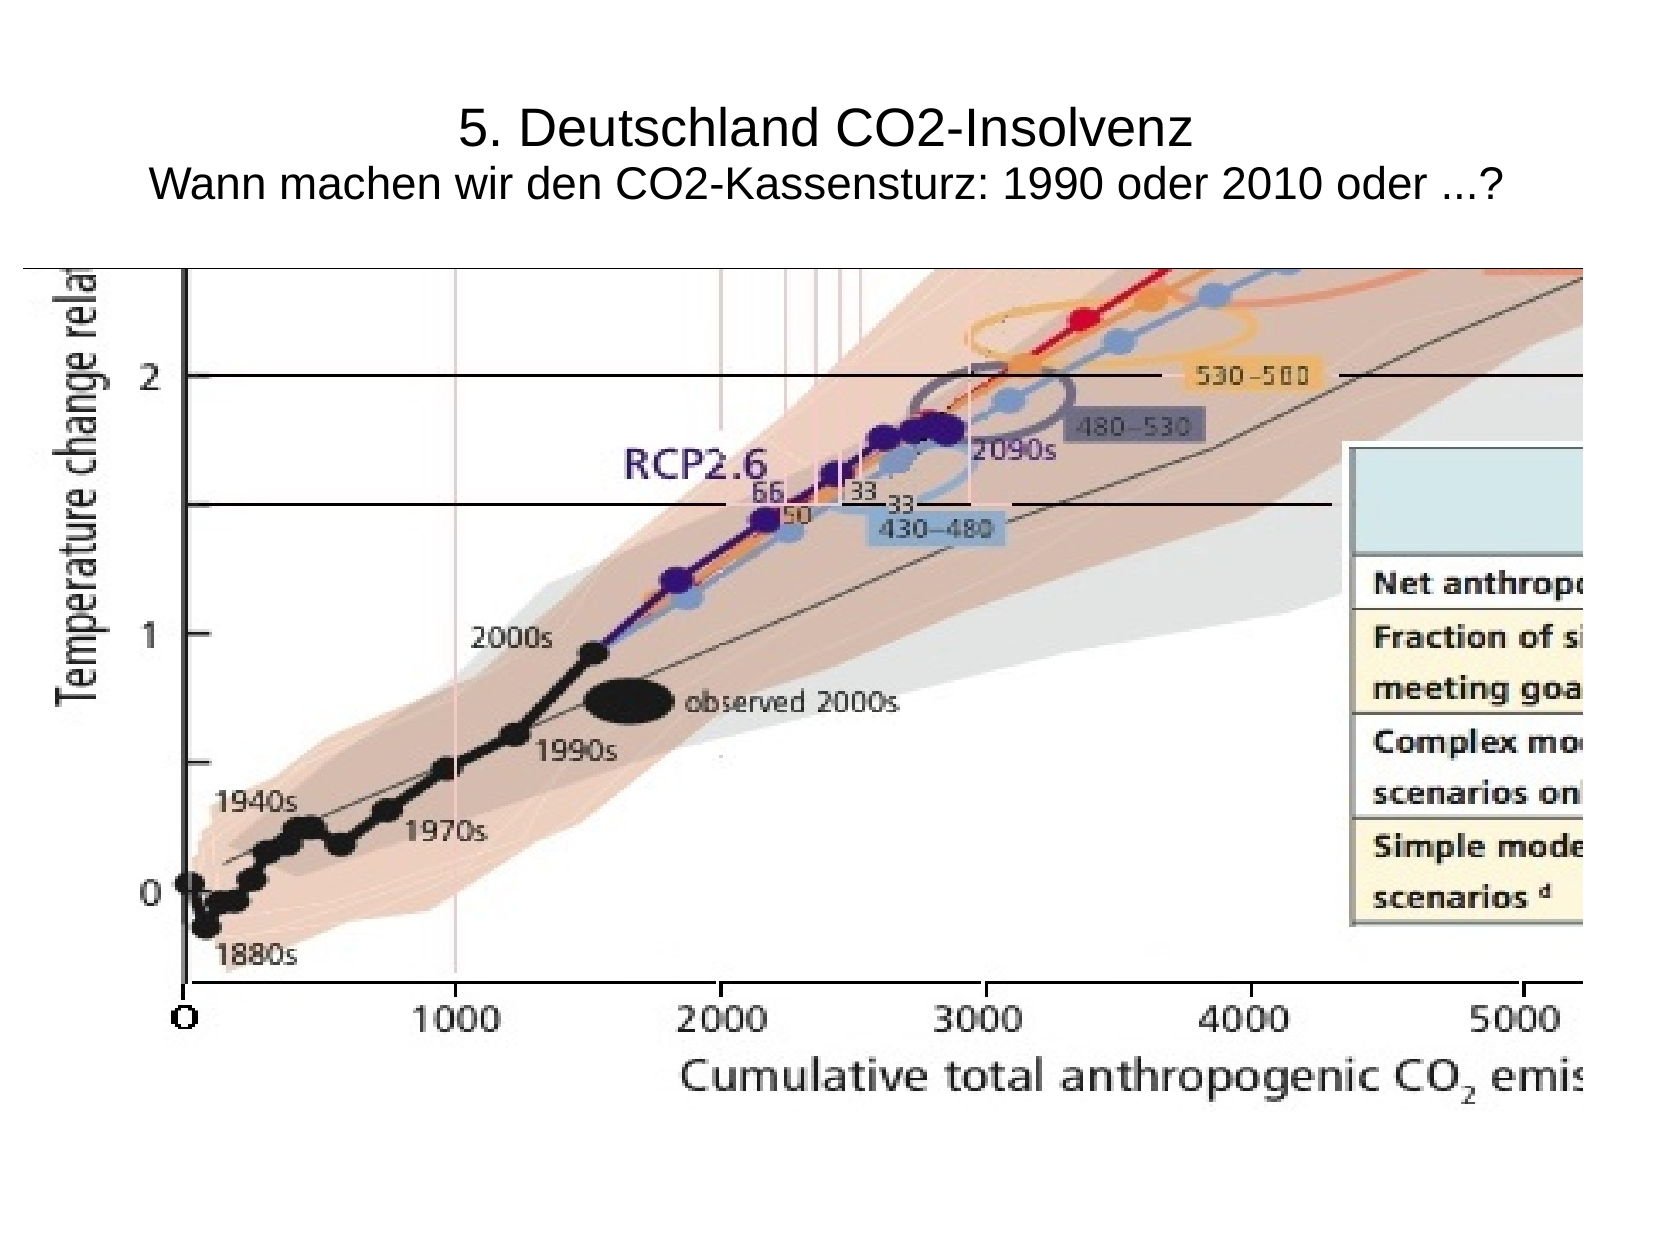

# 5. Deutschland CO2-Insolvenz Wann machen wir den CO2-Kassensturz: 1990 oder 2010 oder ...?